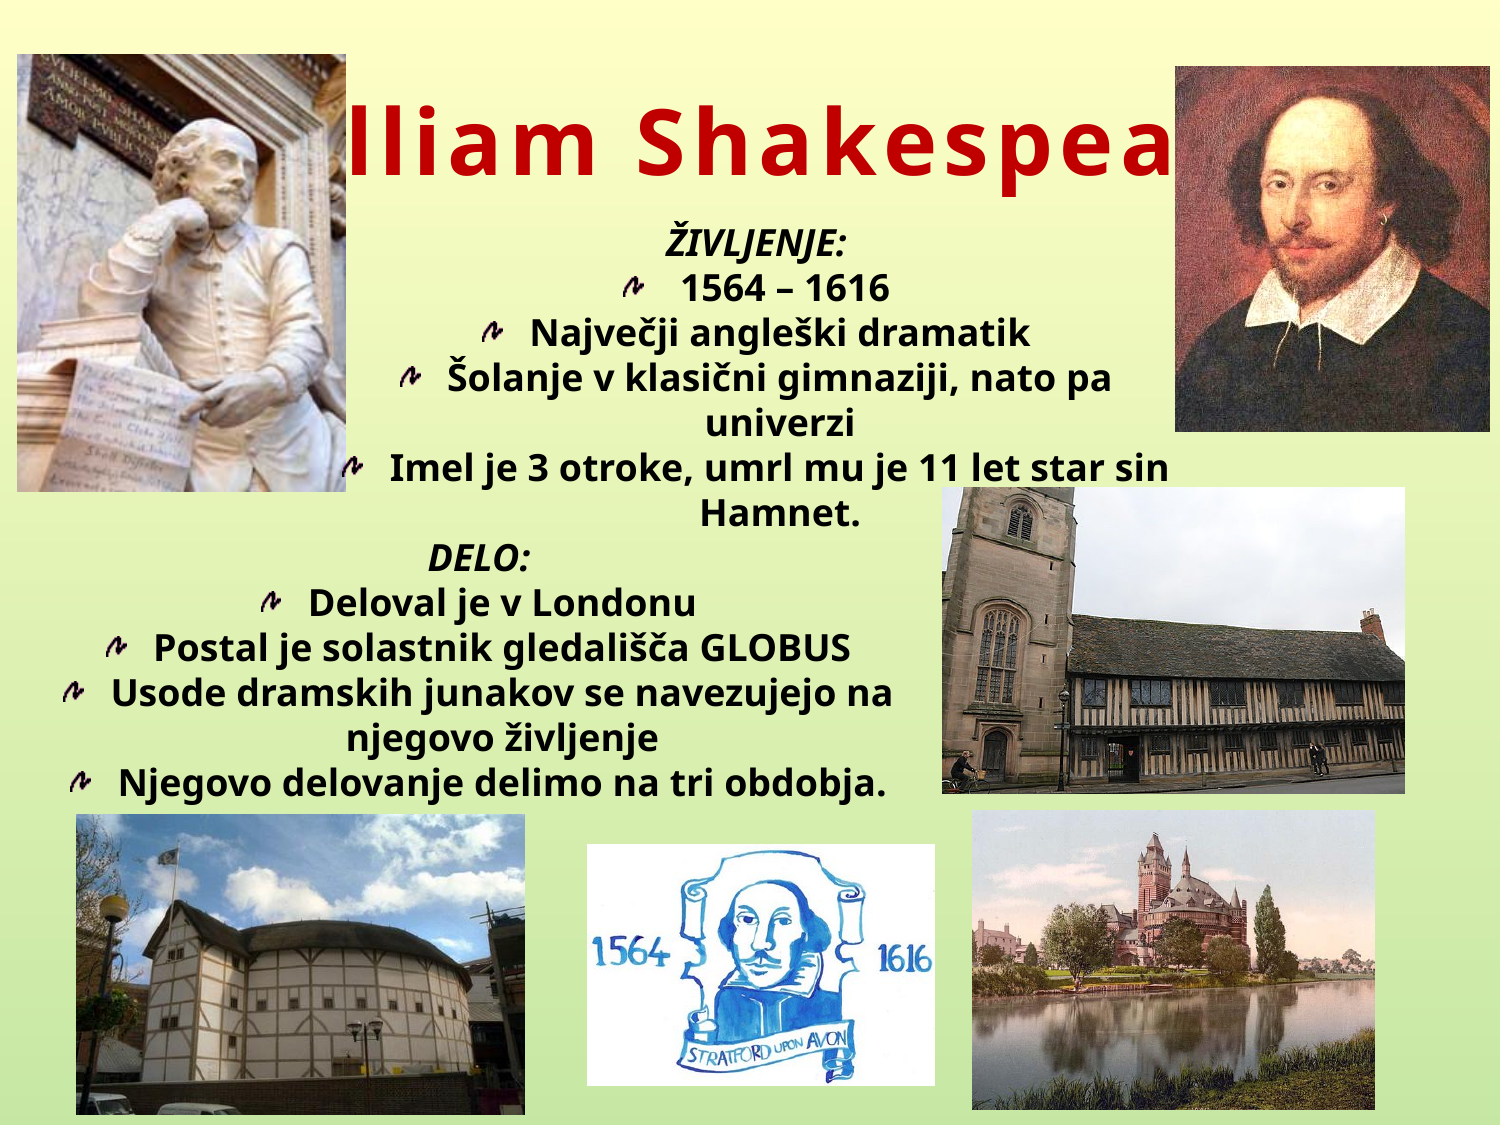

# William Shakespeare
ŽIVLJENJE:
 1564 – 1616
Največji angleški dramatik
Šolanje v klasični gimnaziji, nato pa univerzi
Imel je 3 otroke, umrl mu je 11 let star sin Hamnet.
DELO:
Deloval je v Londonu
Postal je solastnik gledališča GLOBUS
Usode dramskih junakov se navezujejo na njegovo življenje
Njegovo delovanje delimo na tri obdobja.